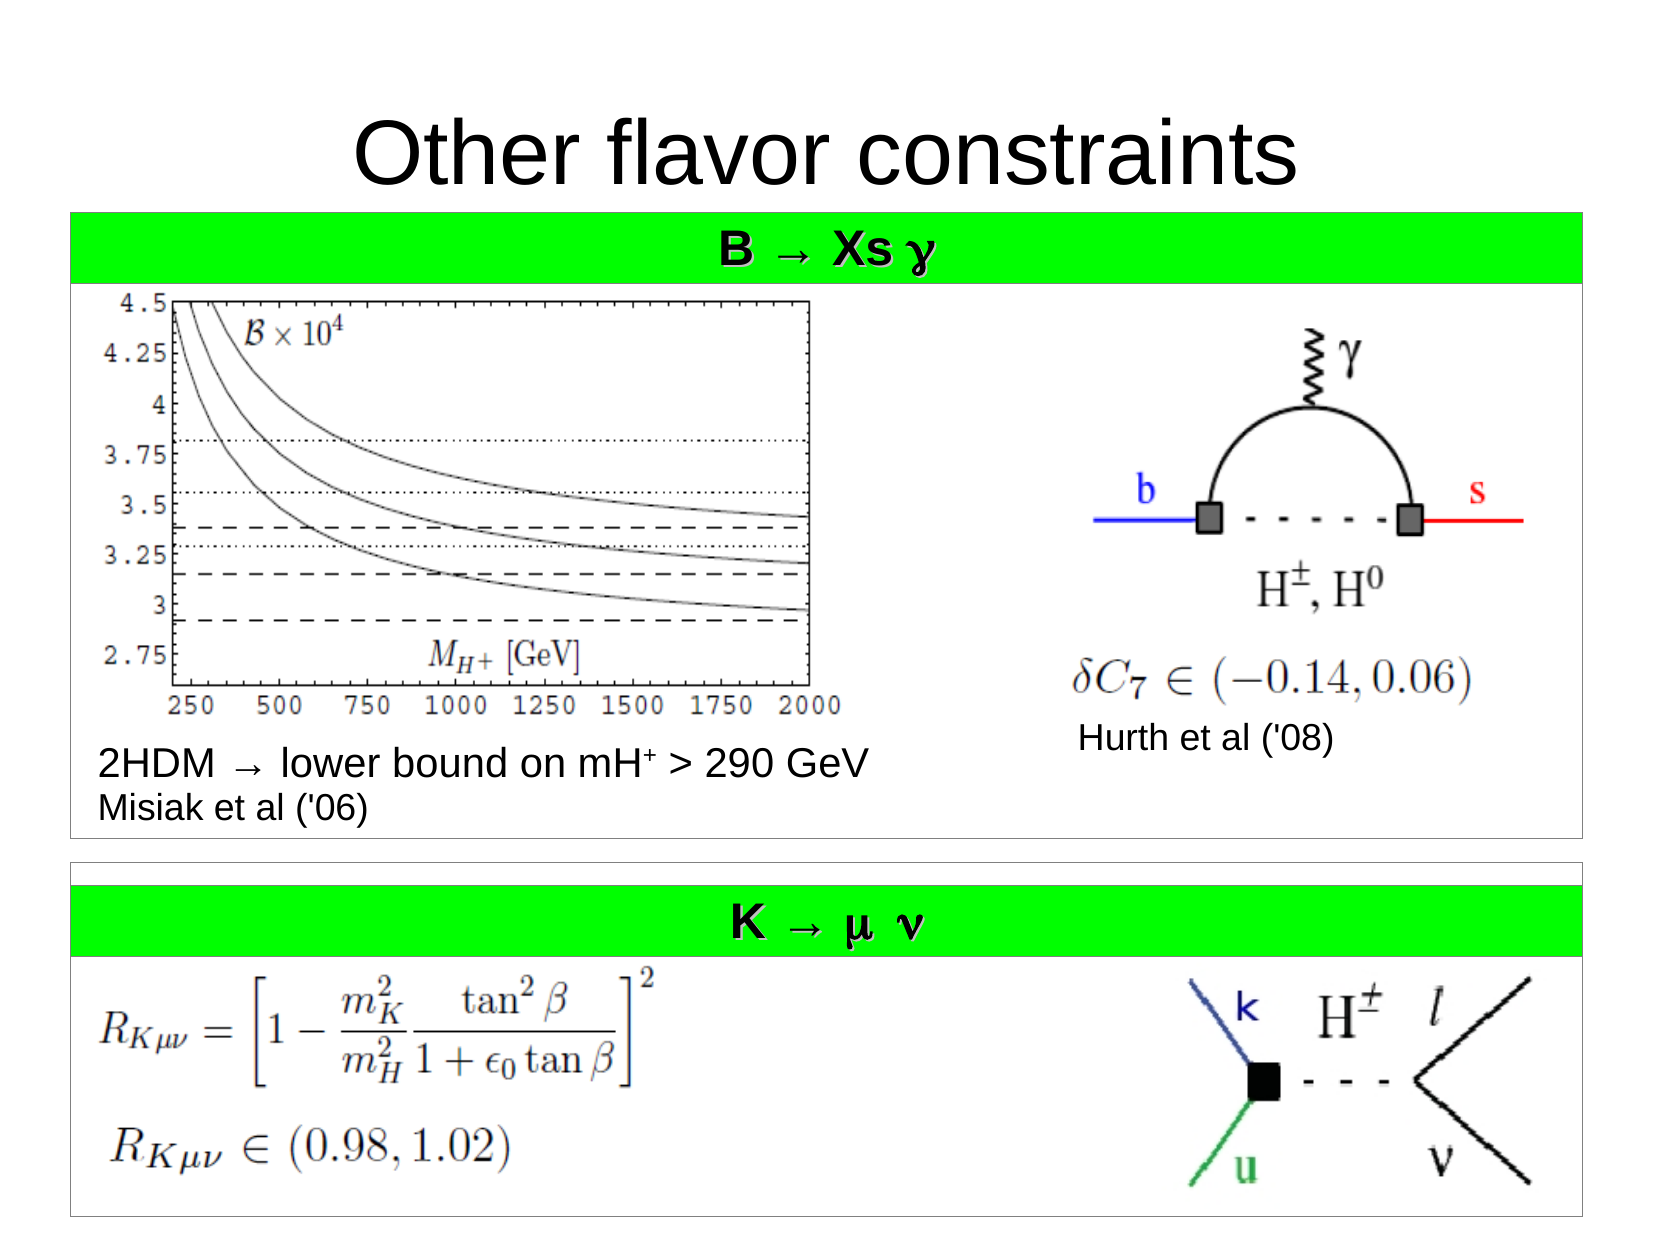

# Other flavor constraints
B → Xs g
Hurth et al ('08)
2HDM → lower bound on mH+ > 290 GeV
Misiak et al ('06)
K → m n